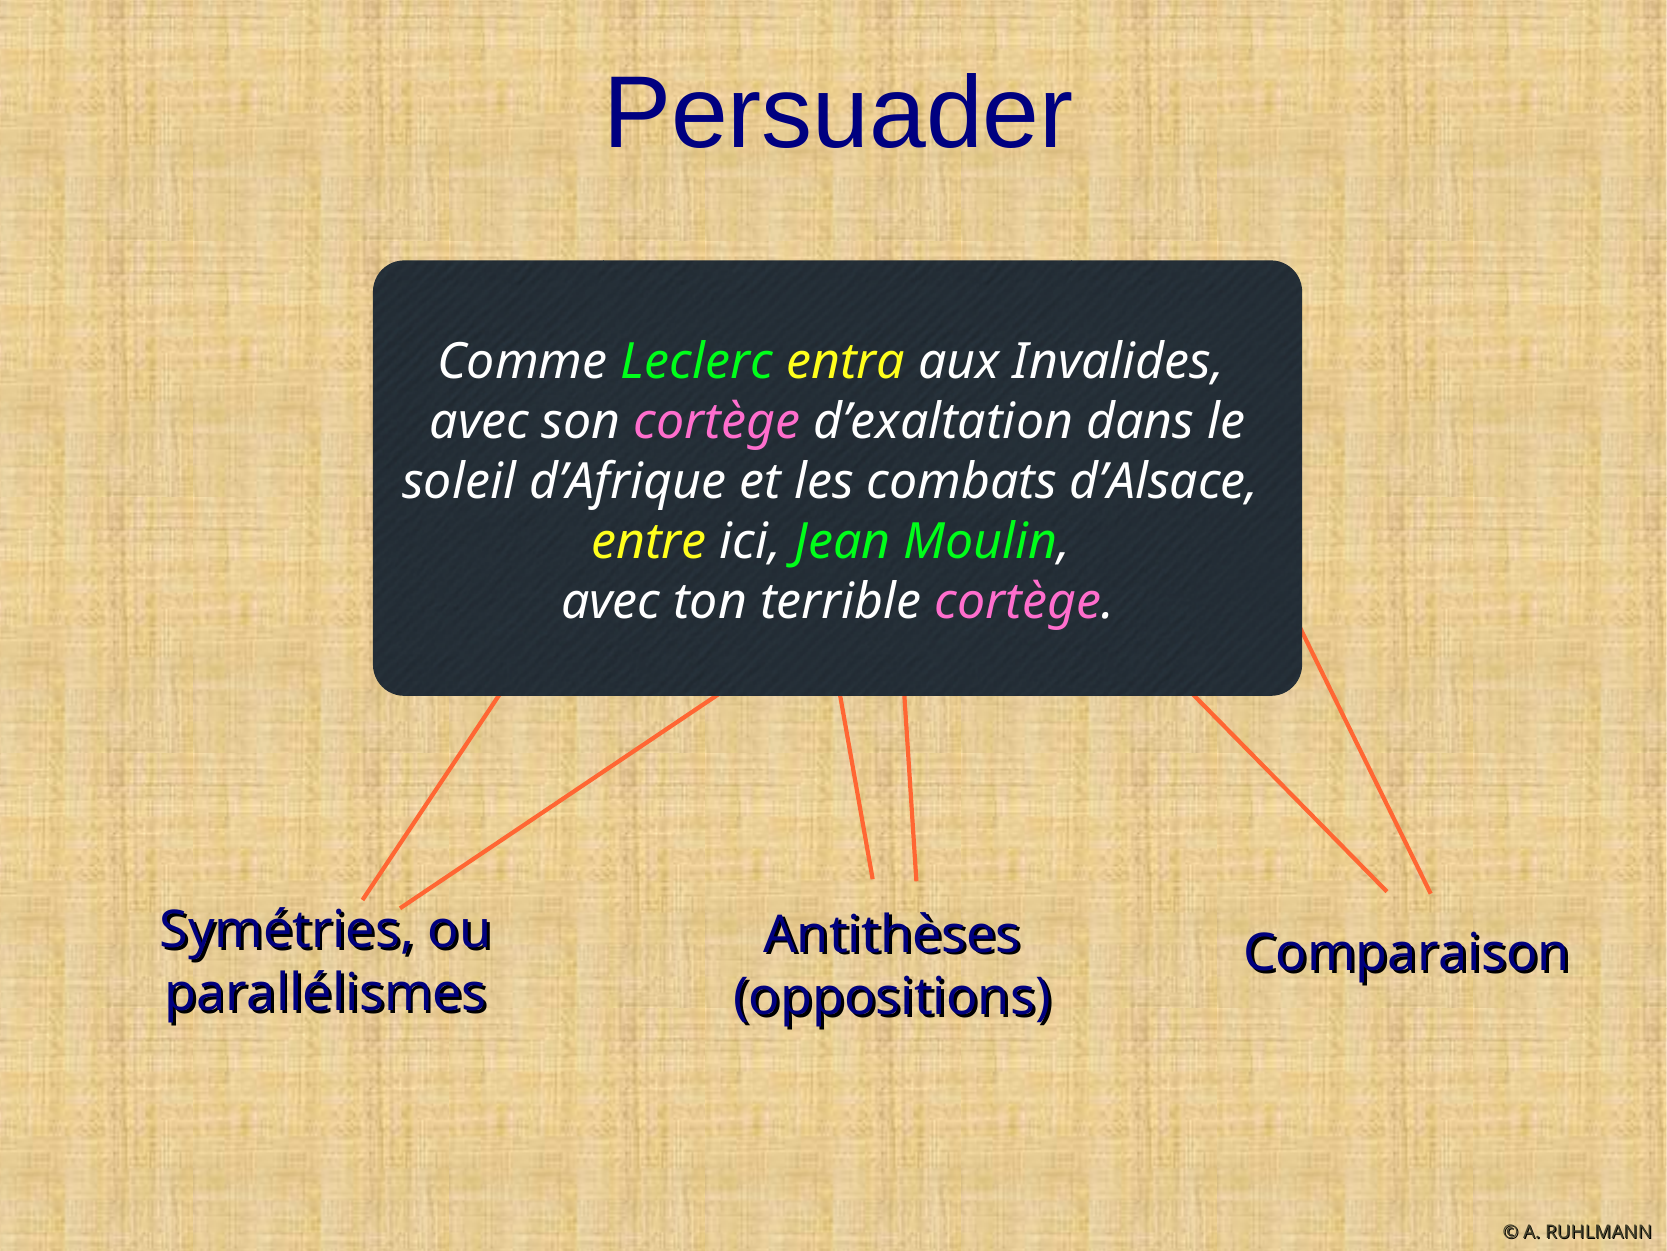

# Persuader
Comme Leclerc entra aux Invalides,
avec son cortège d’exaltation dans le soleil d’Afrique et les combats d’Alsace,
entre ici, Jean Moulin,
avec ton terrible cortège.
Symétries, ou
parallélismes
Antithèses
(oppositions)
Comparaison
© A. RUHLMANN